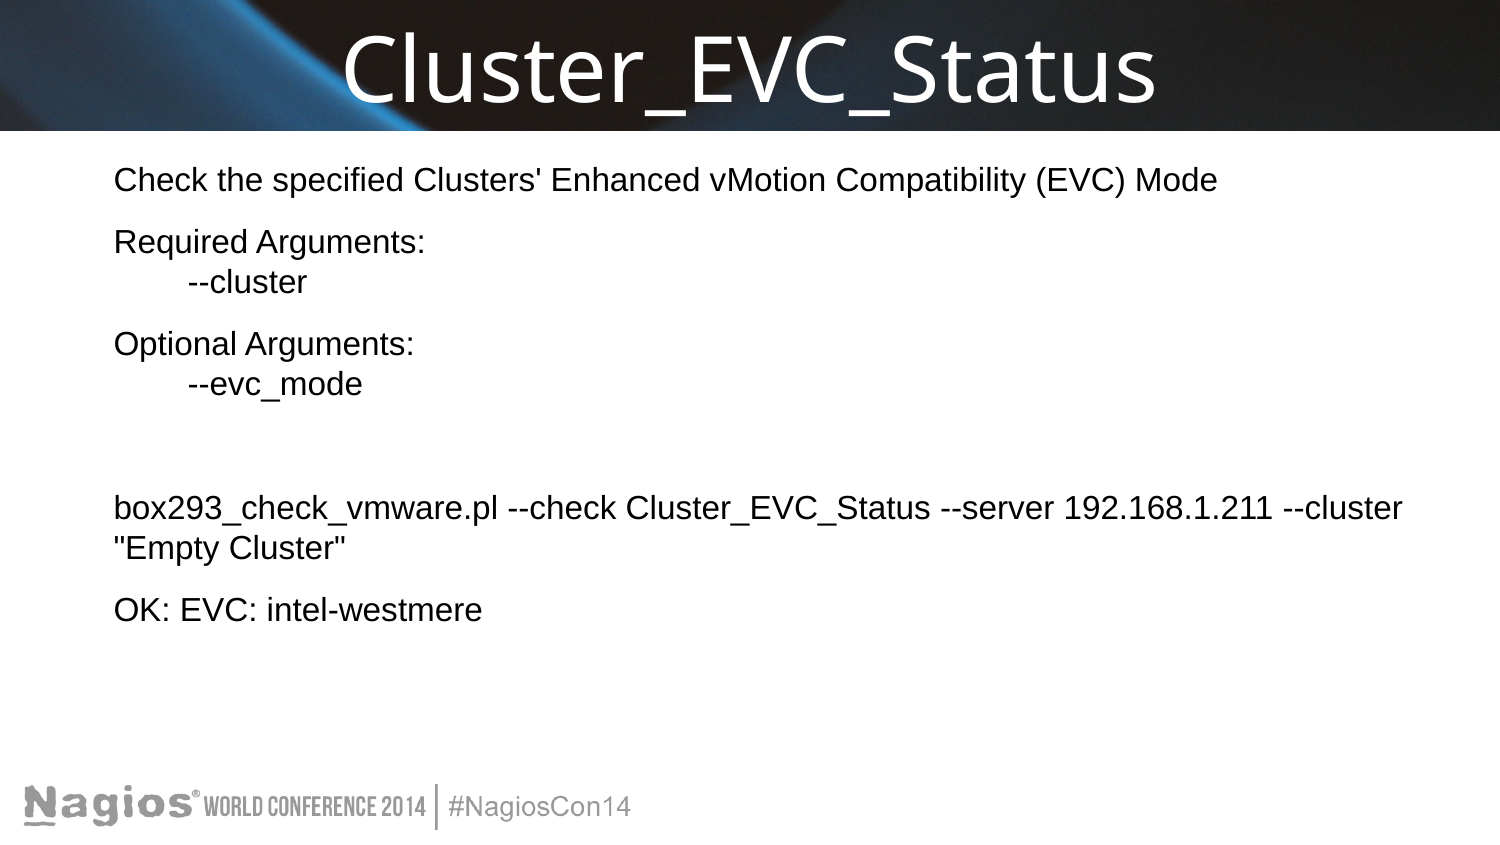

# Cluster_EVC_Status
Check the specified Clusters' Enhanced vMotion Compatibility (EVC) Mode
Required Arguments:
	--cluster
Optional Arguments:
	--evc_mode
box293_check_vmware.pl --check Cluster_EVC_Status --server 192.168.1.211 --cluster "Empty Cluster"
OK: EVC: intel-westmere